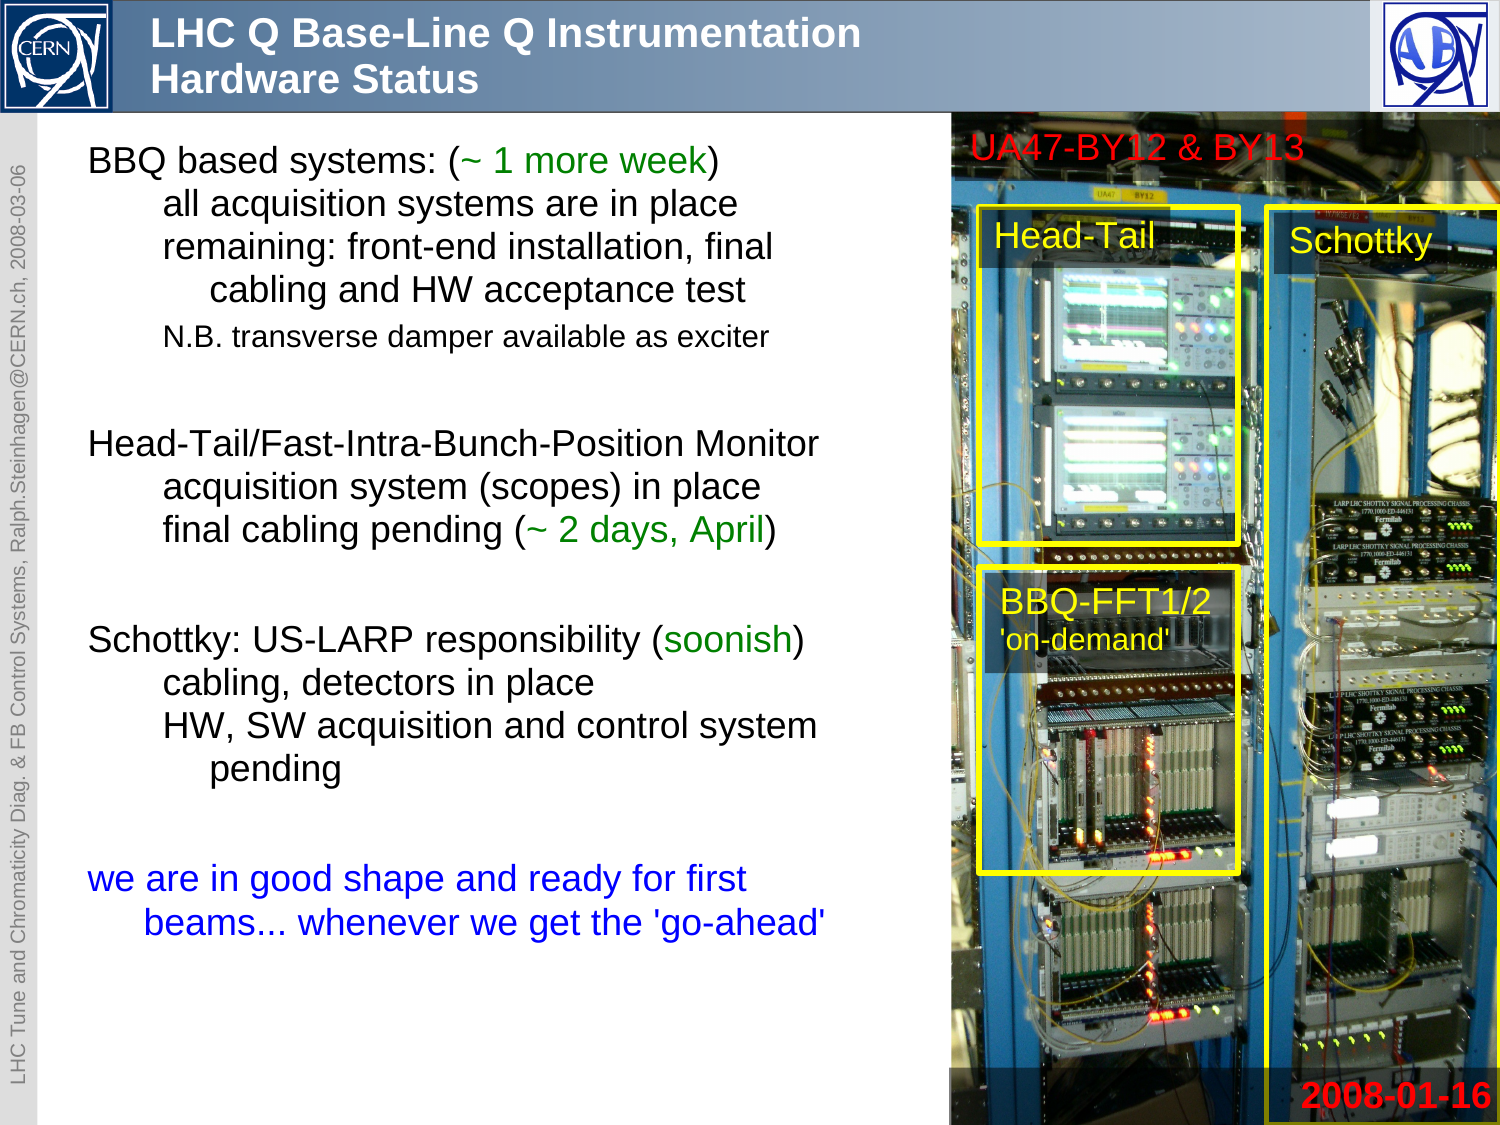

# LHC Q Base-Line Q Instrumentation Hardware Status
UA47-BY12 & BY13
BBQ based systems: (~ 1 more week)
all acquisition systems are in place
remaining: front-end installation, final cabling and HW acceptance test
N.B. transverse damper available as exciter
Head-Tail/Fast-Intra-Bunch-Position Monitor
acquisition system (scopes) in place
final cabling pending (~ 2 days, April)
Schottky: US-LARP responsibility (soonish)
cabling, detectors in place
HW, SW acquisition and control system pending
we are in good shape and ready for first beams... whenever we get the 'go-ahead'
Head-Tail
Schottky
BBQ-FFT1/2
'on-demand'
2008-01-16